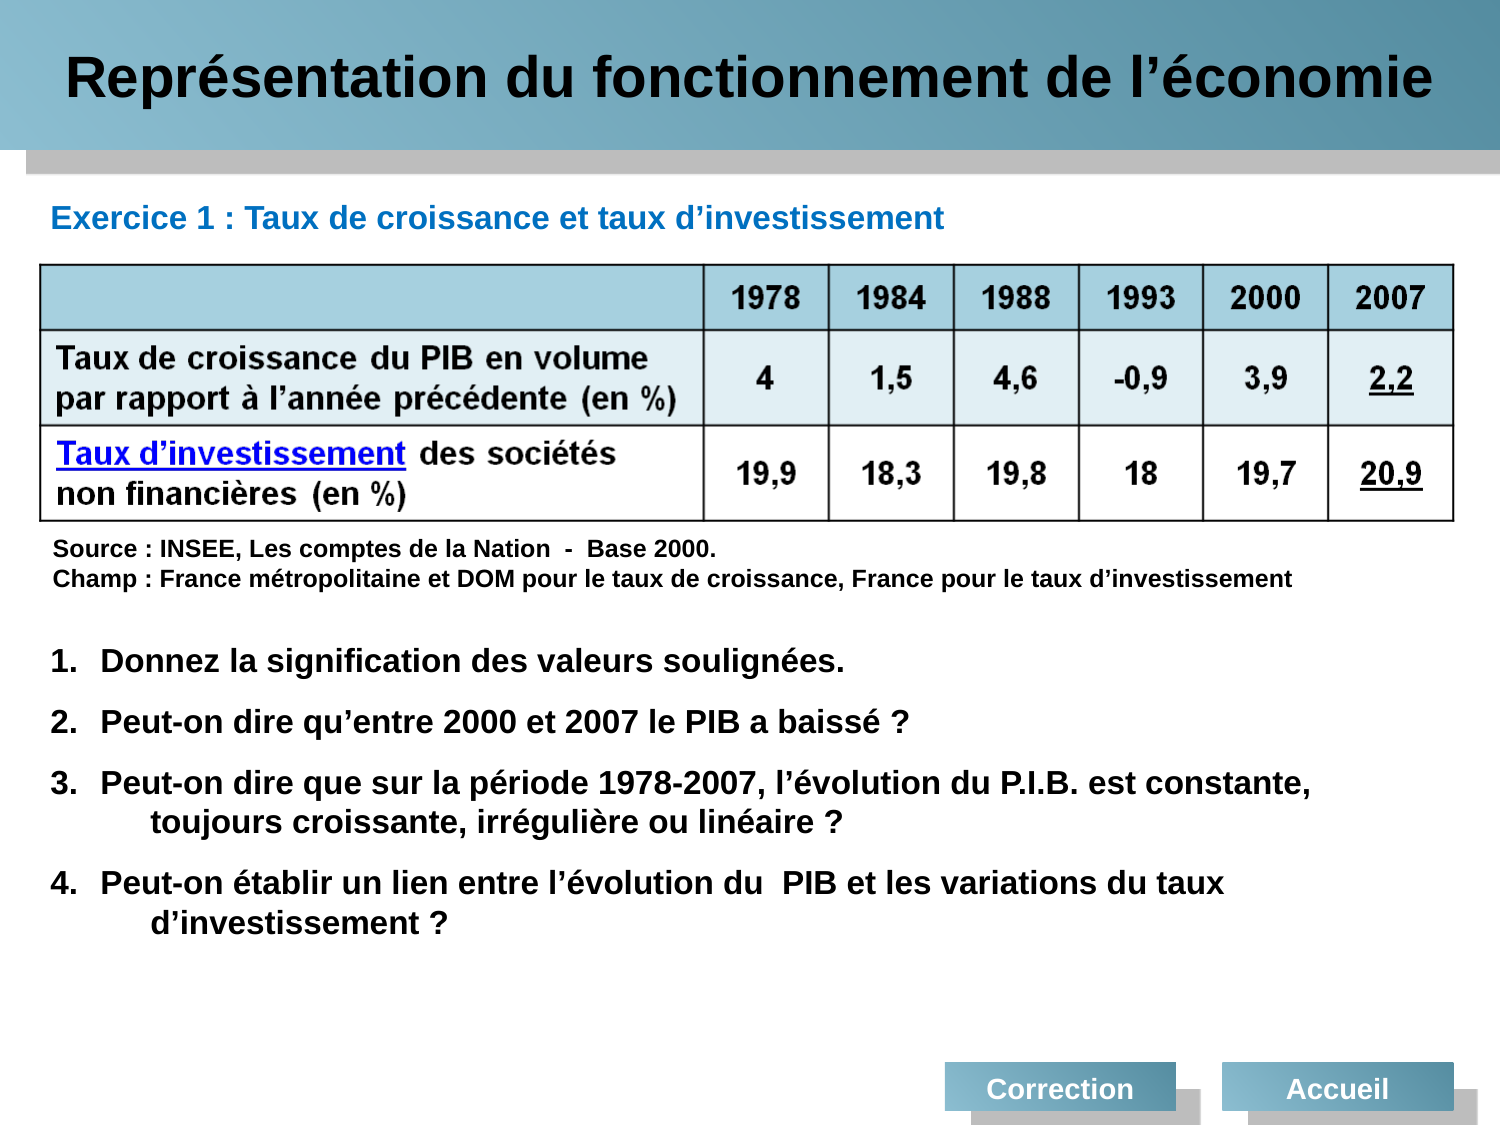

Représentation du fonctionnement de l’économie
Exercice 1 : Taux de croissance et taux d’investissement
Source : INSEE, Les comptes de la Nation - Base 2000.
Champ : France métropolitaine et DOM pour le taux de croissance, France pour le taux d’investissement
Donnez la signification des valeurs soulignées.
Peut-on dire qu’entre 2000 et 2007 le PIB a baissé ?
Peut-on dire que sur la période 1978-2007, l’évolution du P.I.B. est constante, toujours croissante, irrégulière ou linéaire ?
Peut-on établir un lien entre l’évolution du PIB et les variations du taux d’investissement ?
Correction
Accueil